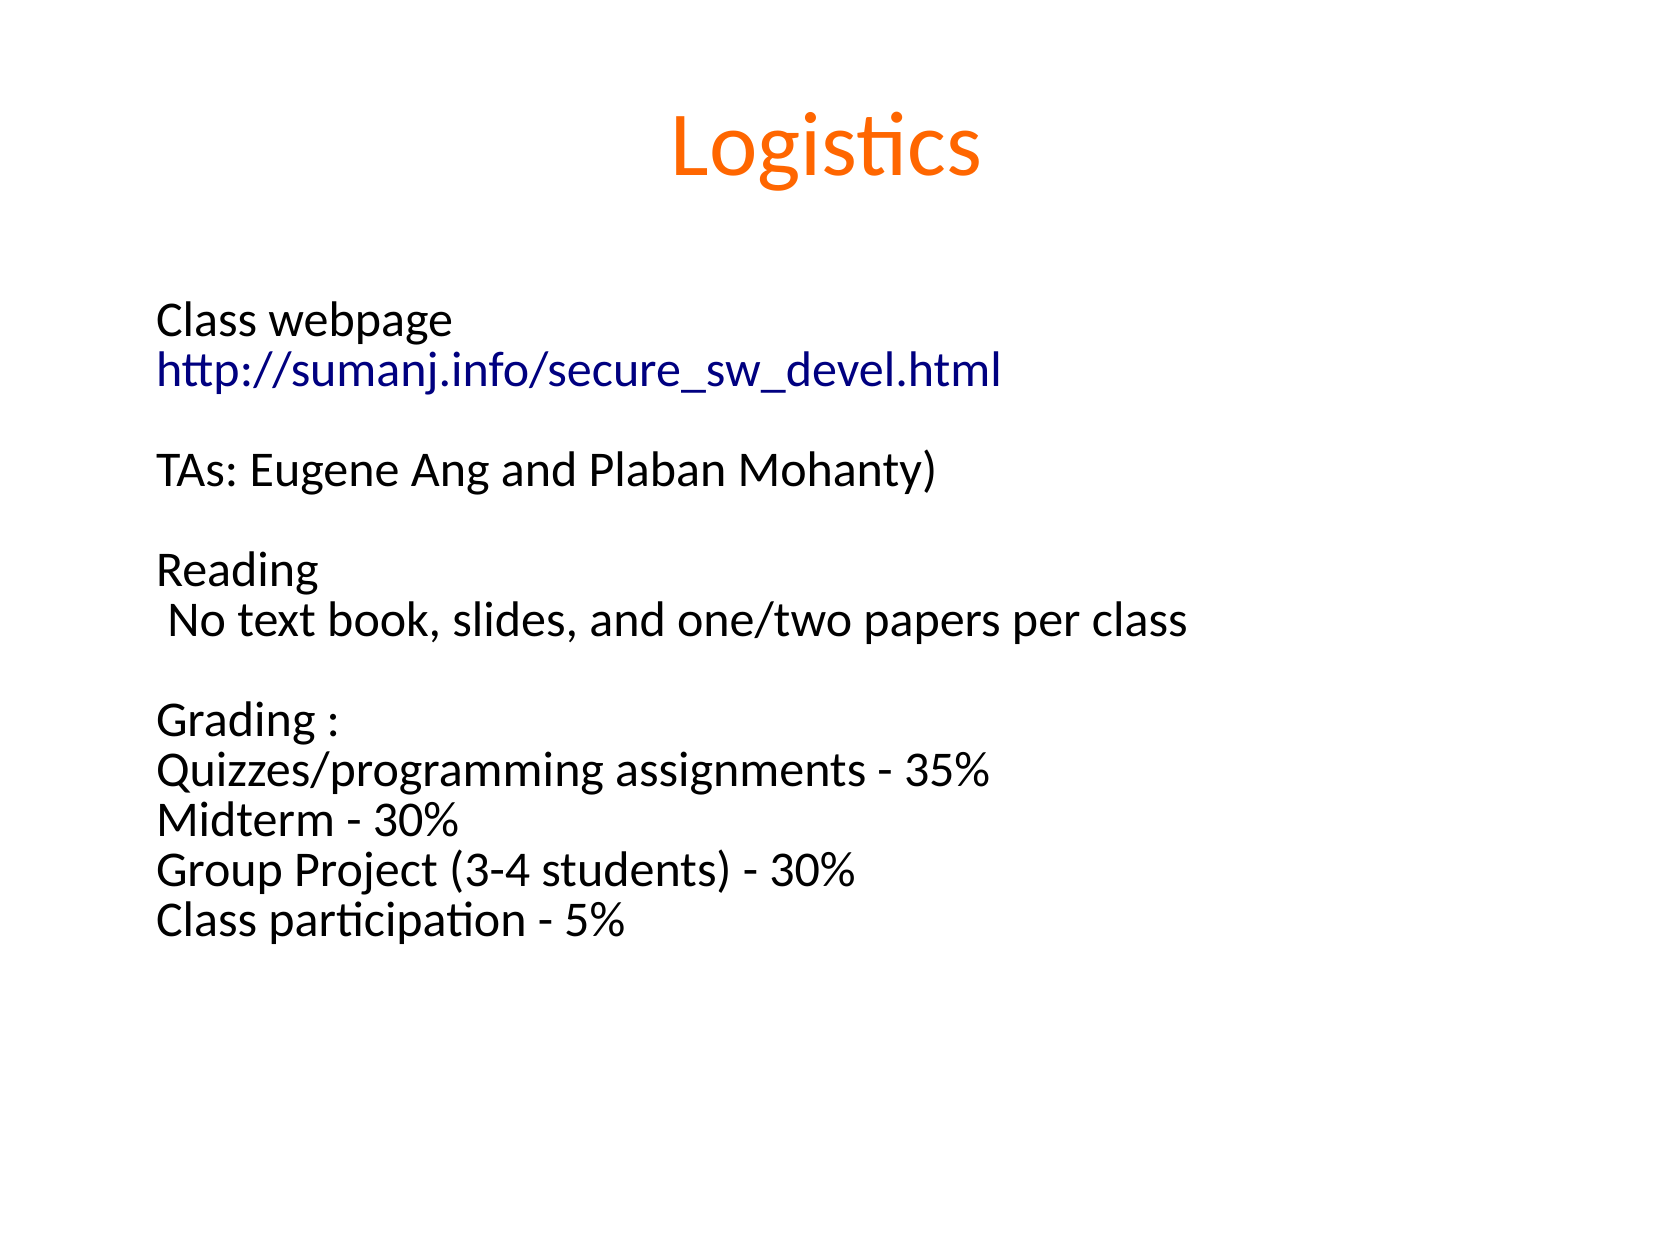

# Logistics
Class webpage
http://sumanj.info/secure_sw_devel.html
TAs: Eugene Ang and Plaban Mohanty)
Reading
 No text book, slides, and one/two papers per class
Grading :
Quizzes/programming assignments - 35%
Midterm - 30%
Group Project (3-4 students) - 30%
Class participation - 5%